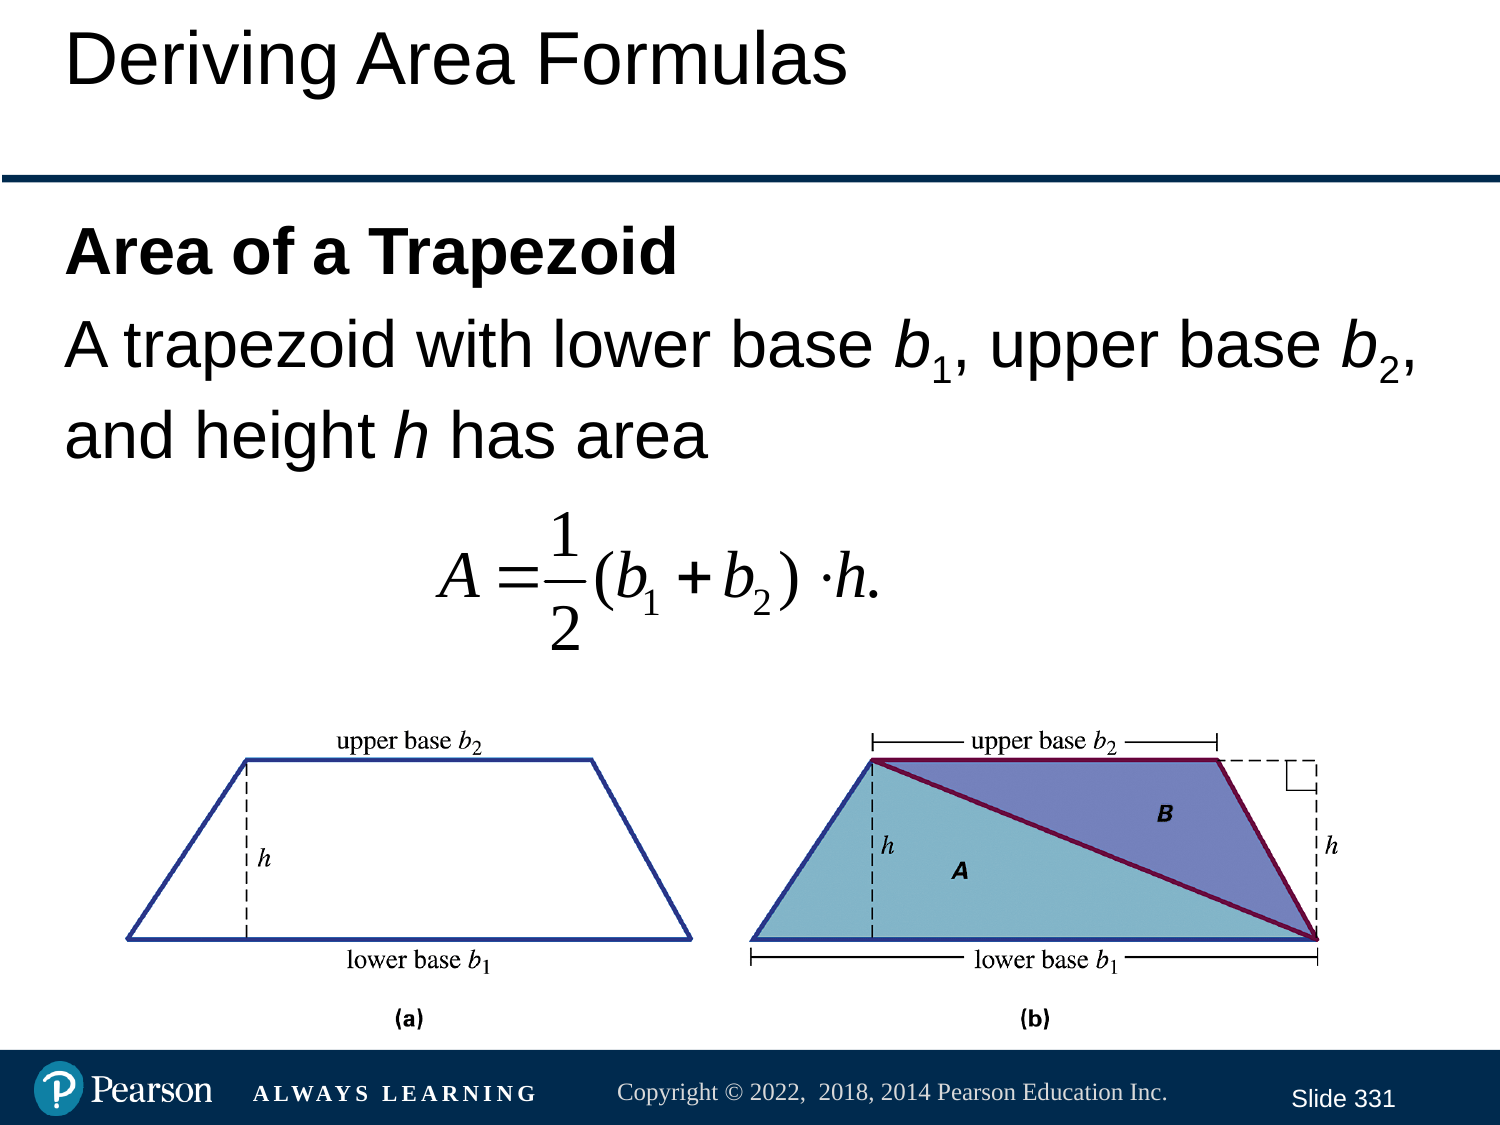

# Deriving Area Formulas
Area of a Trapezoid
A trapezoid with lower base b1, upper base b2, and height h has area